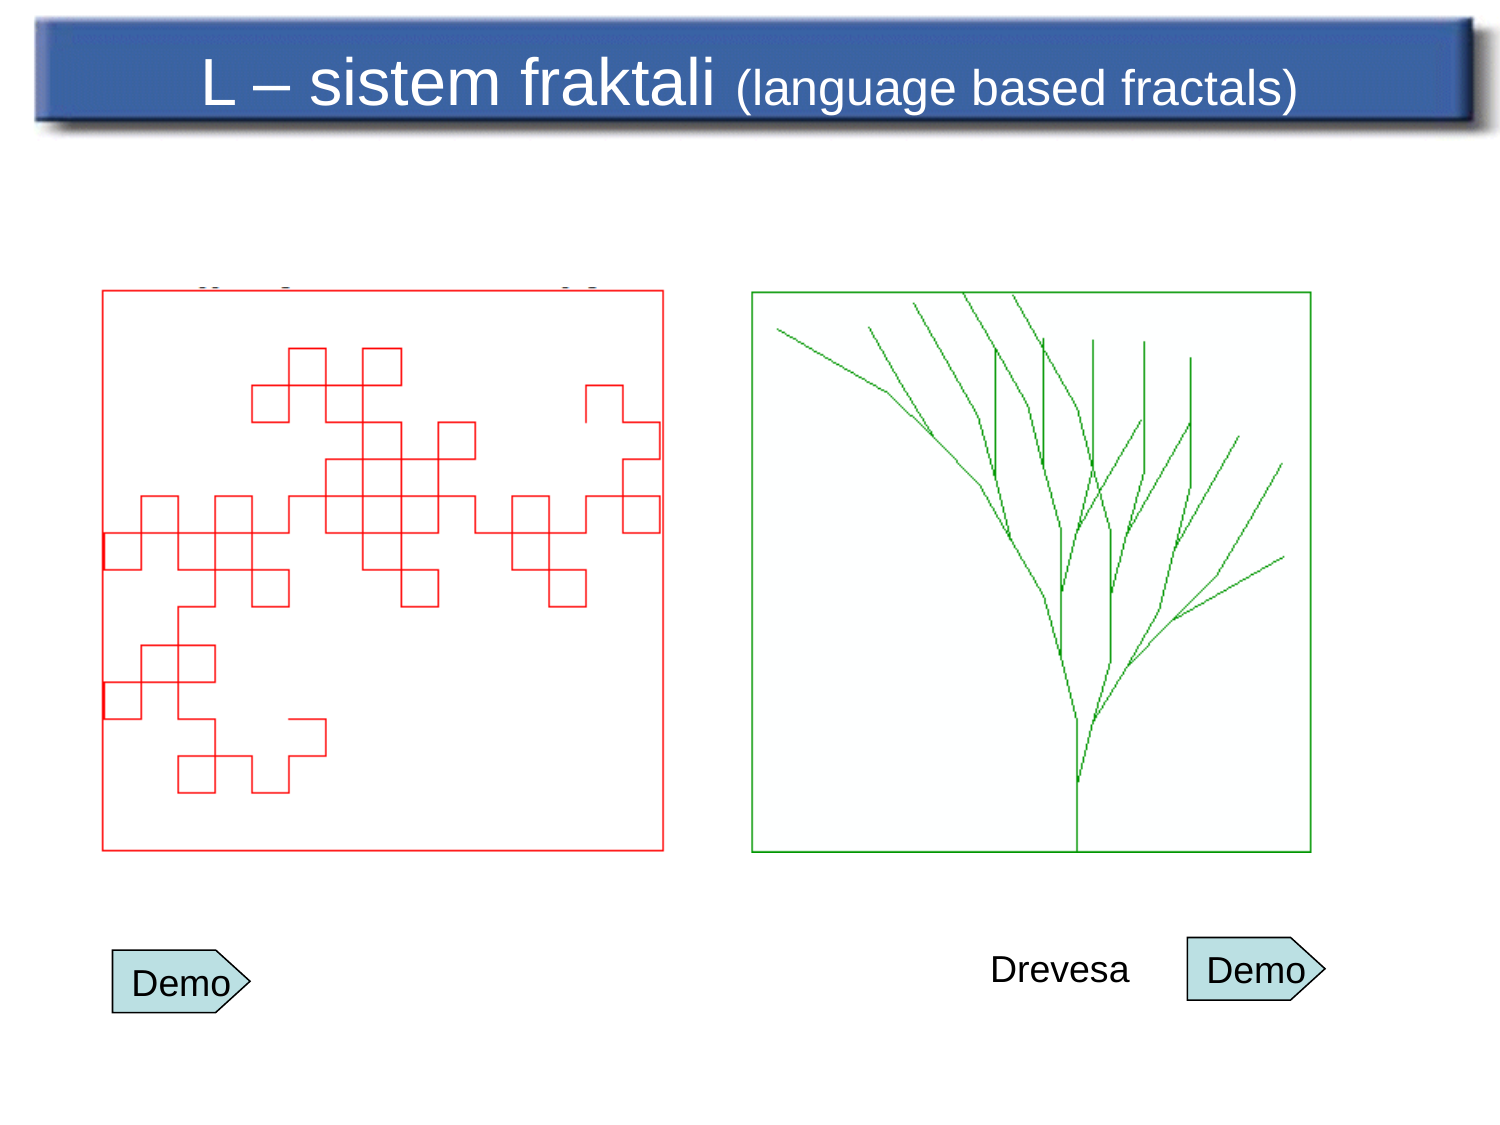

# L – sistem fraktali (language based fractals)
Drevesa
Demo
Demo